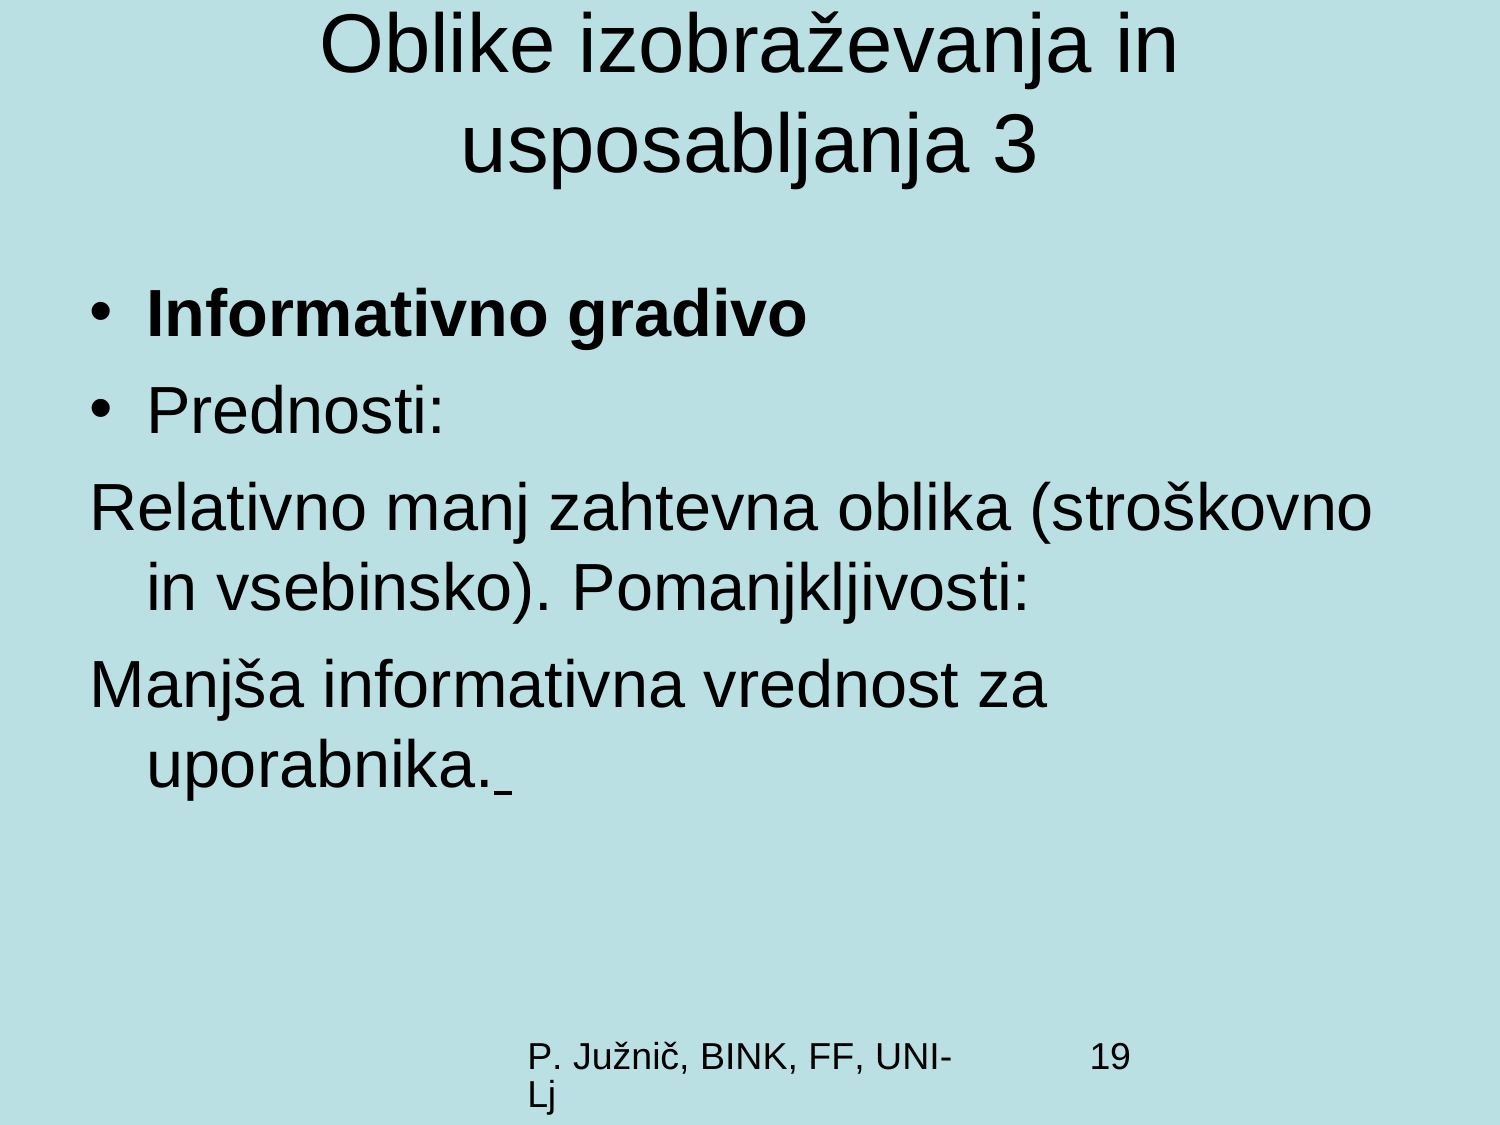

# Oblike izobraževanja in usposabljanja 3
Informativno gradivo
Prednosti:
Relativno manj zahtevna oblika (stroškovno in vsebinsko). Pomanjkljivosti:
Manjša informativna vrednost za uporabnika.
P. Južnič, BINK, FF, UNI-Lj
19